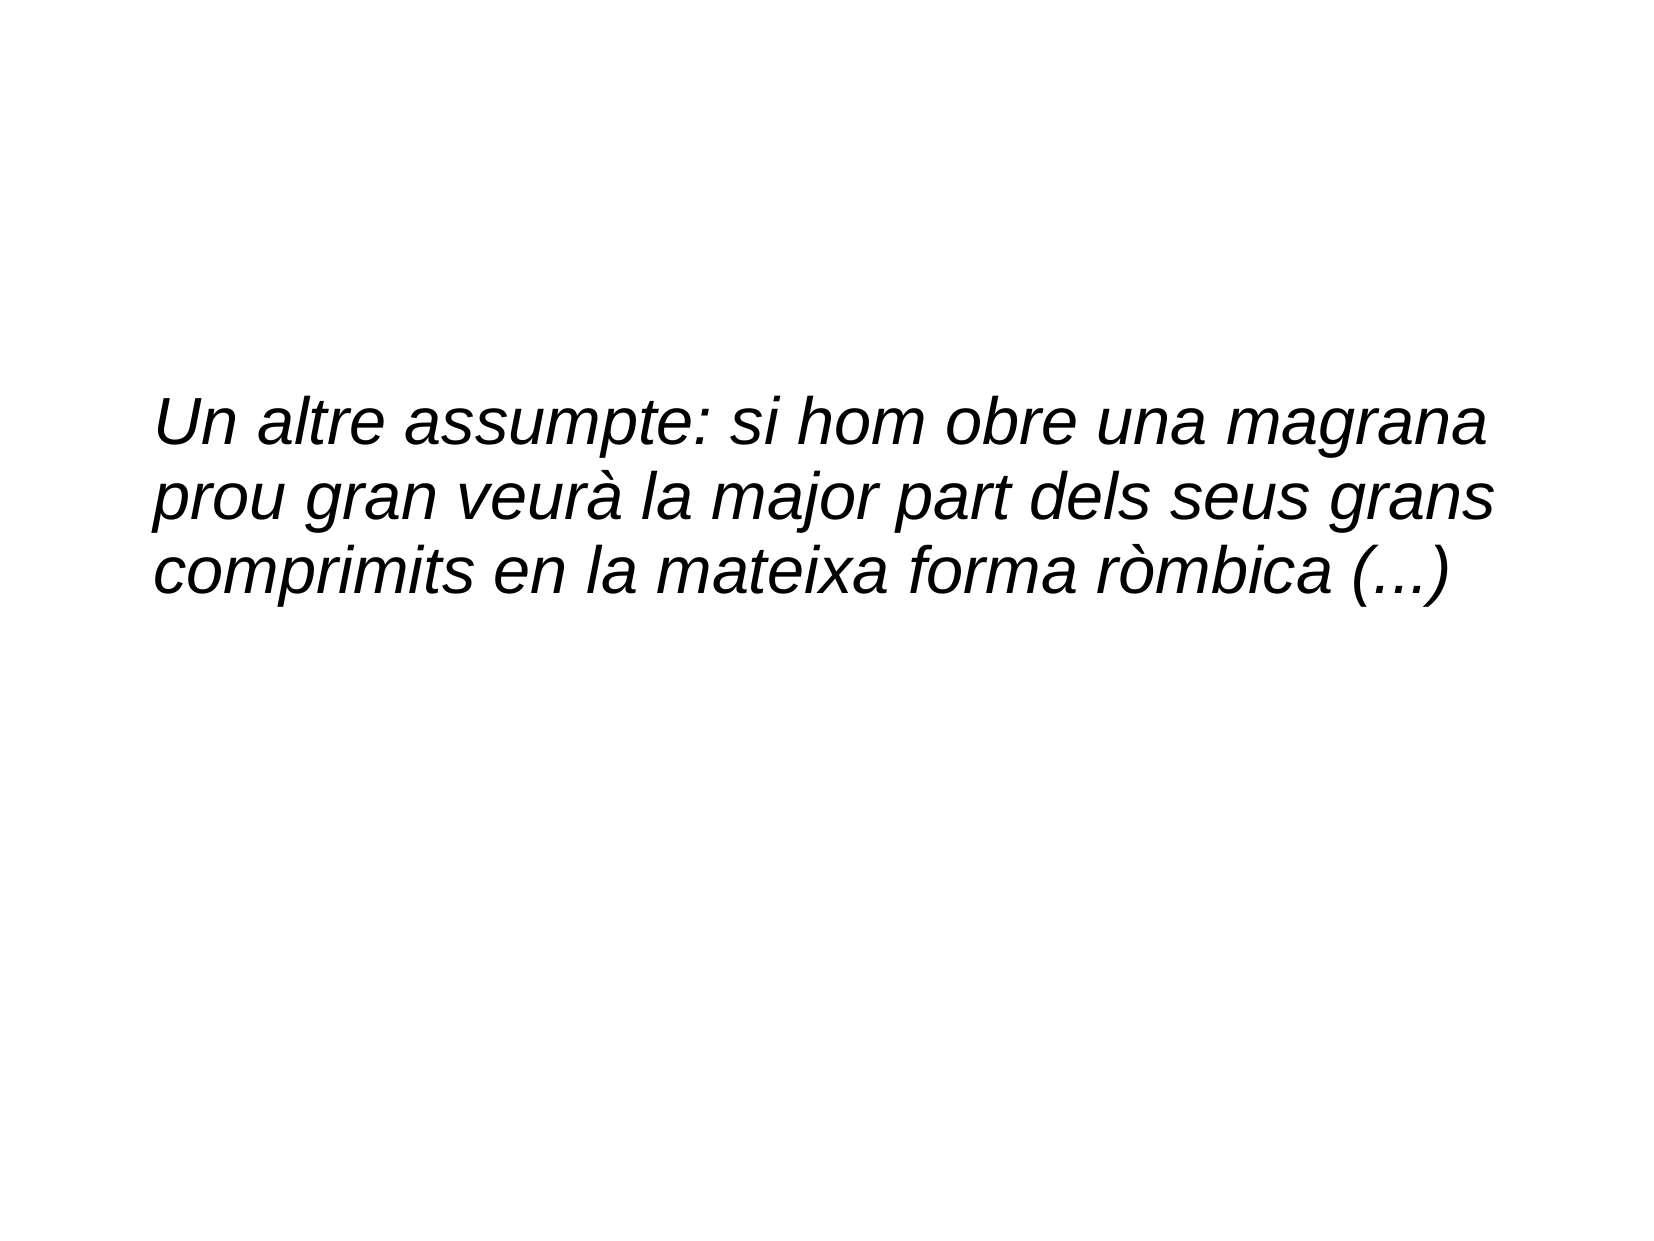

# Un altre assumpte: si hom obre una magrana prou gran veurà la major part dels seus grans comprimits en la mateixa forma ròmbica (...)